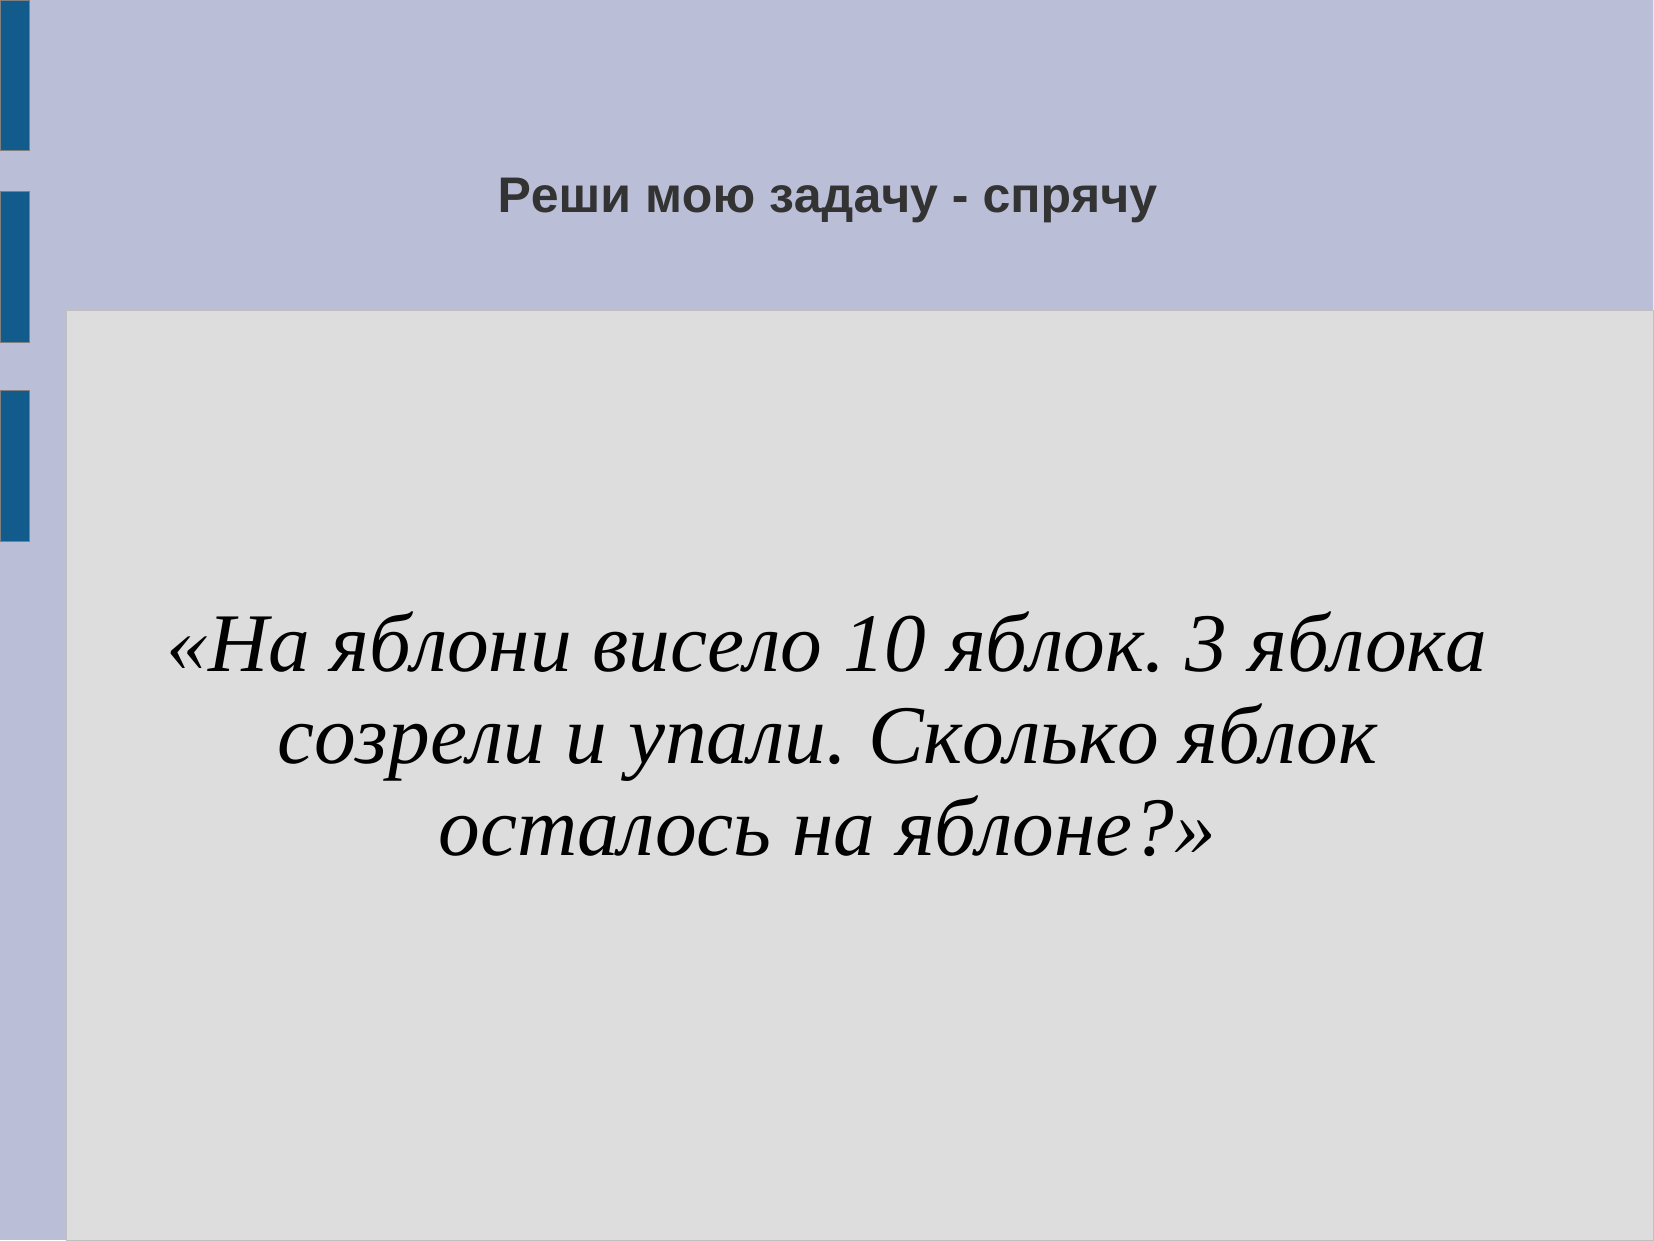

# Реши мою задачу - спрячу
«На яблони висело 10 яблок. 3 яблока созрели и упали. Сколько яблок осталось на яблоне?»